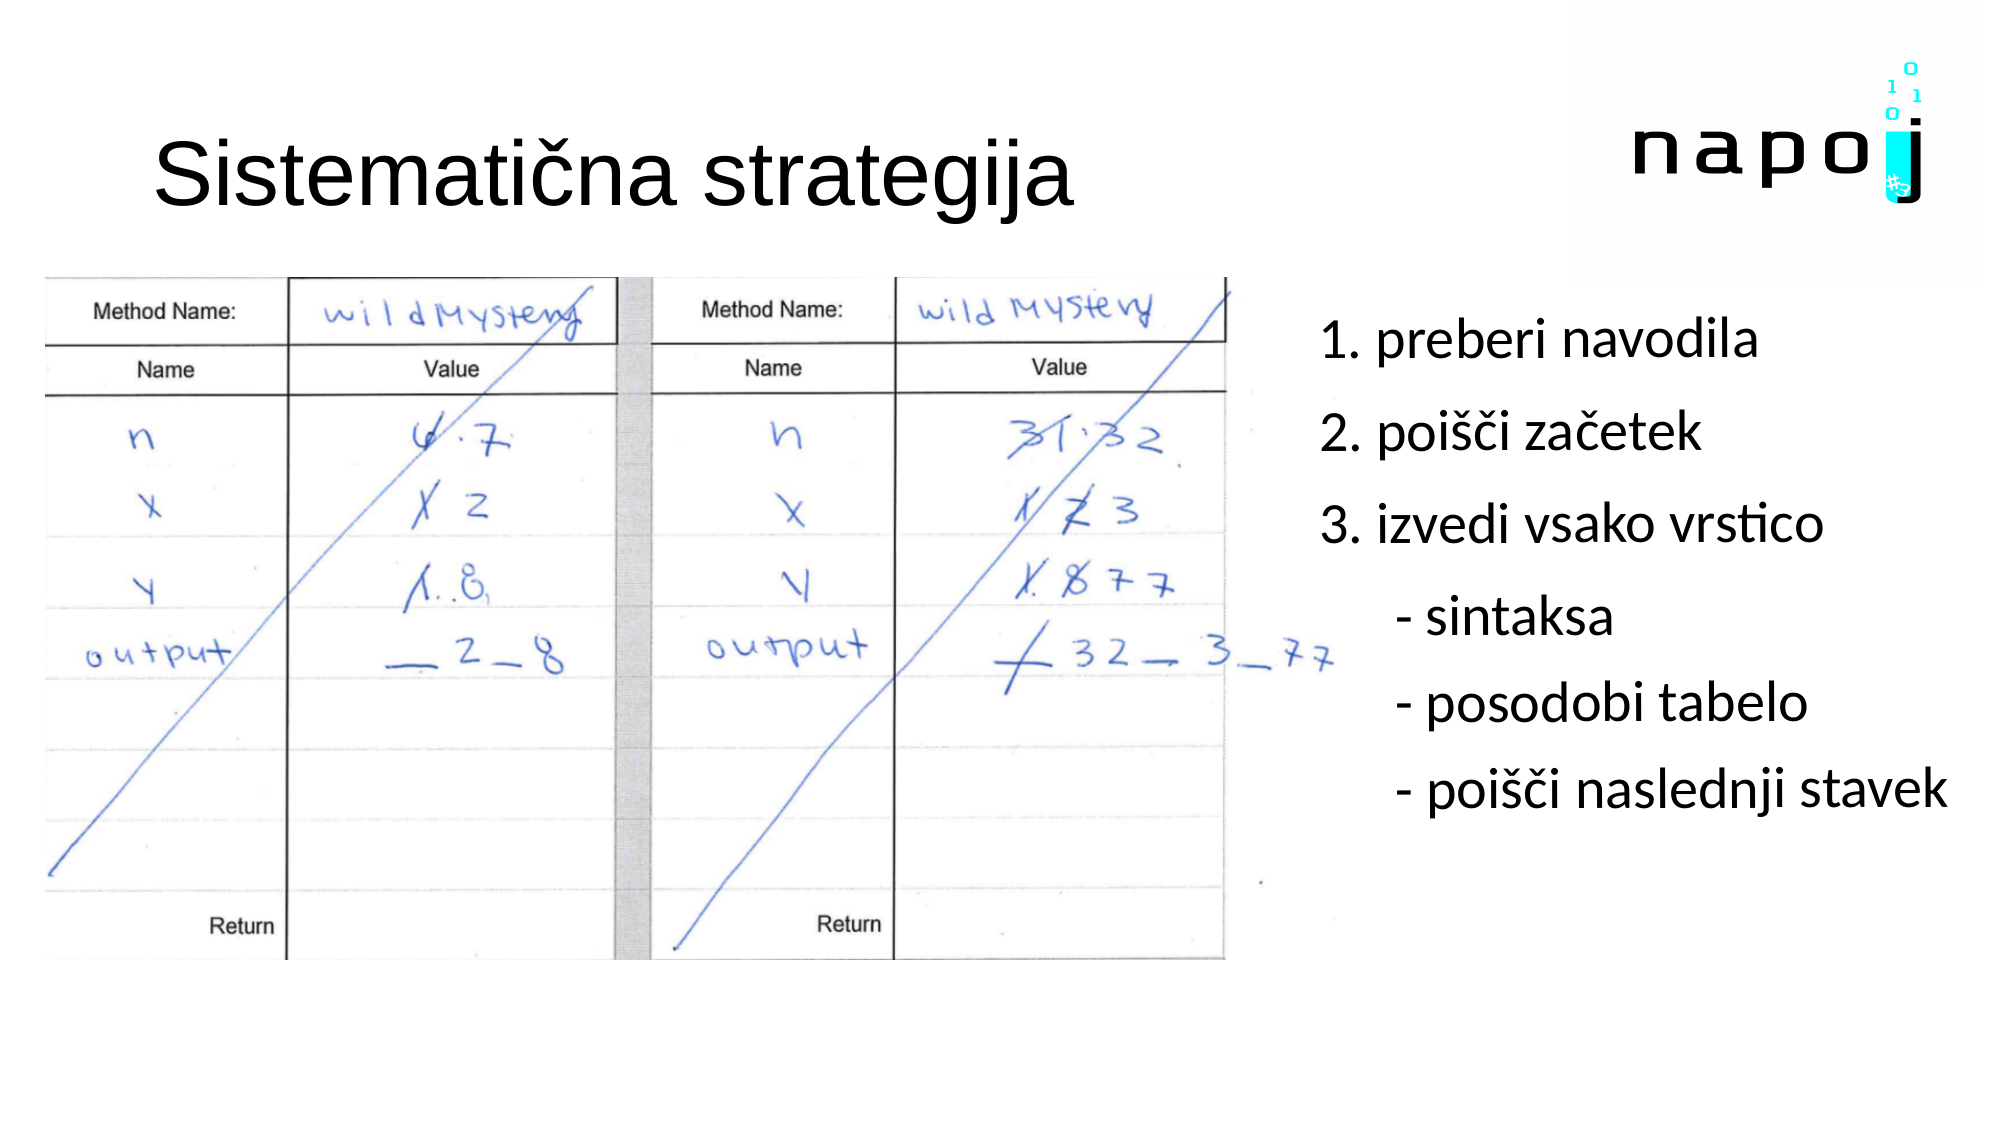

# Sistematična strategija
1. preberi navodila
2. poišči začetek
3. izvedi vsako vrstico
- sintaksa
- posodobi tabelo
- poišči naslednji stavek